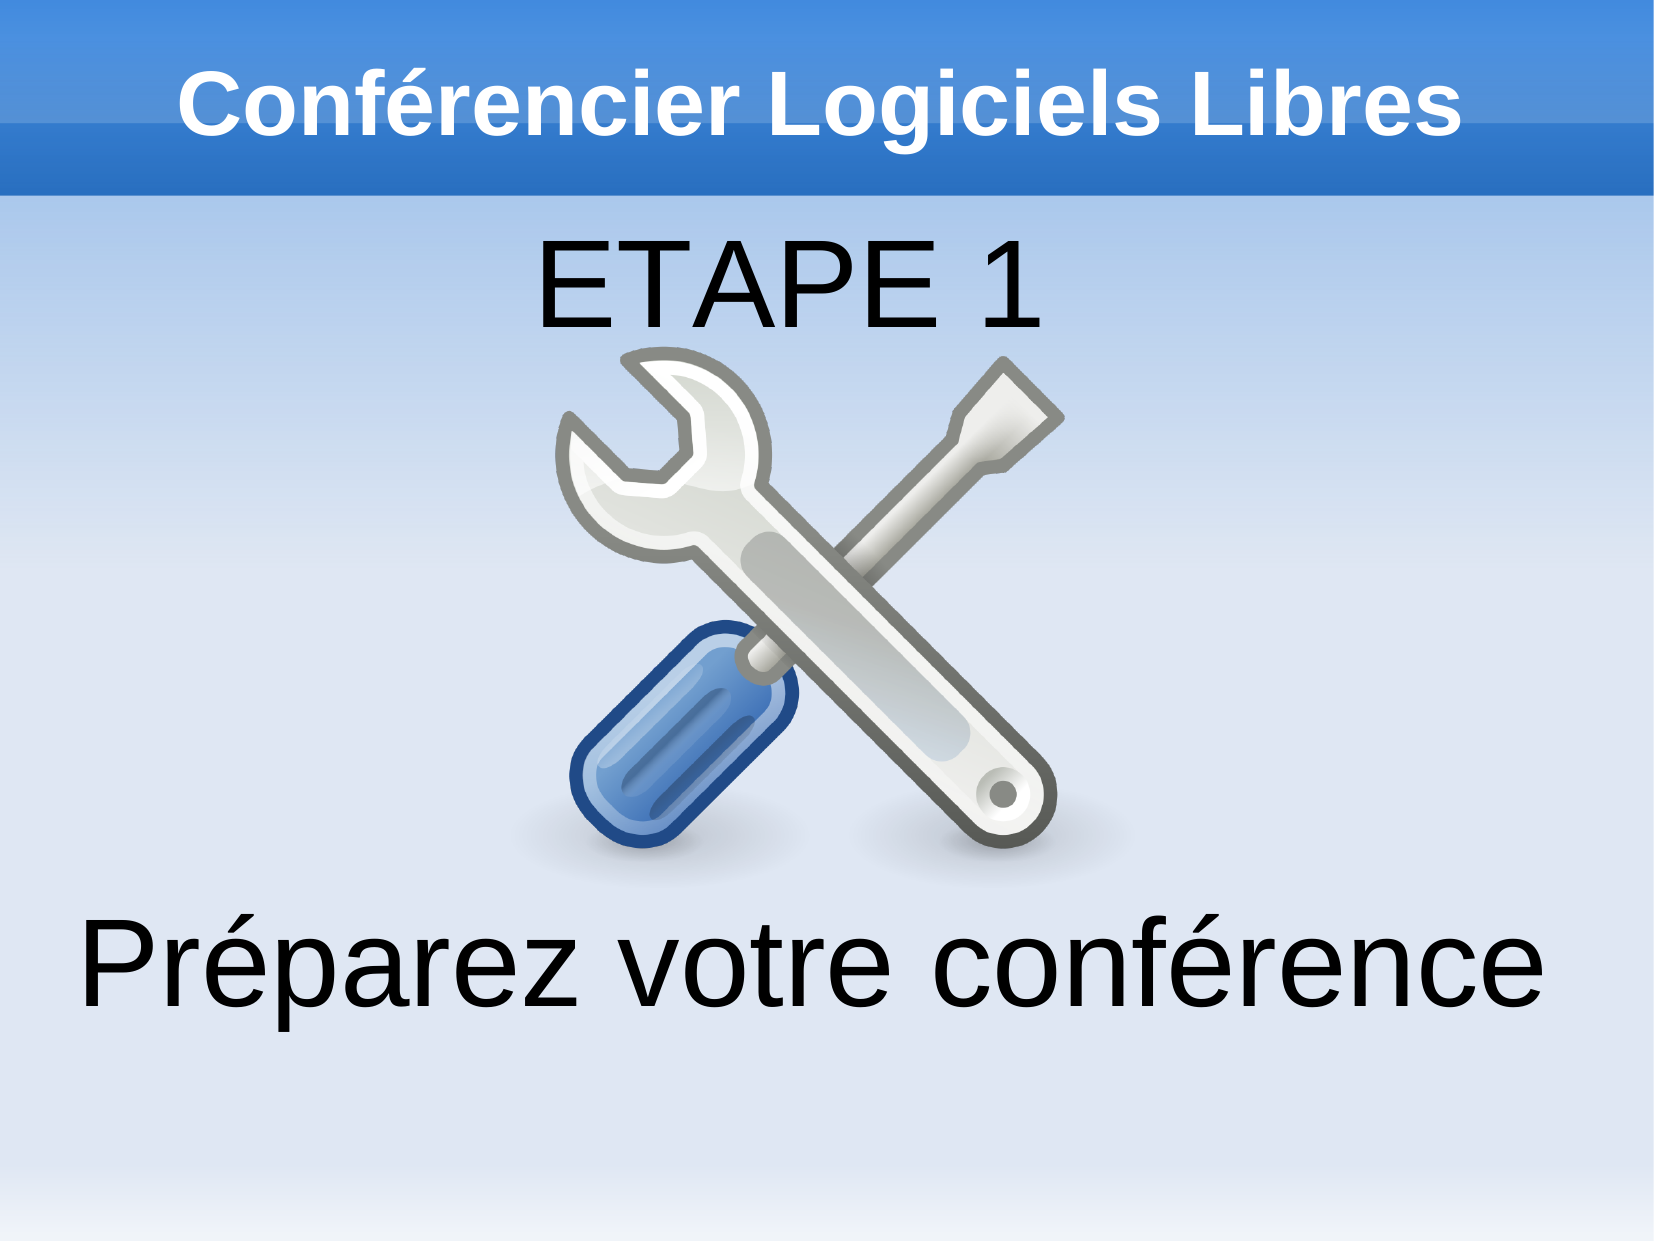

# Conférencier Logiciels Libres
ETAPE 1
Préparez votre conférence